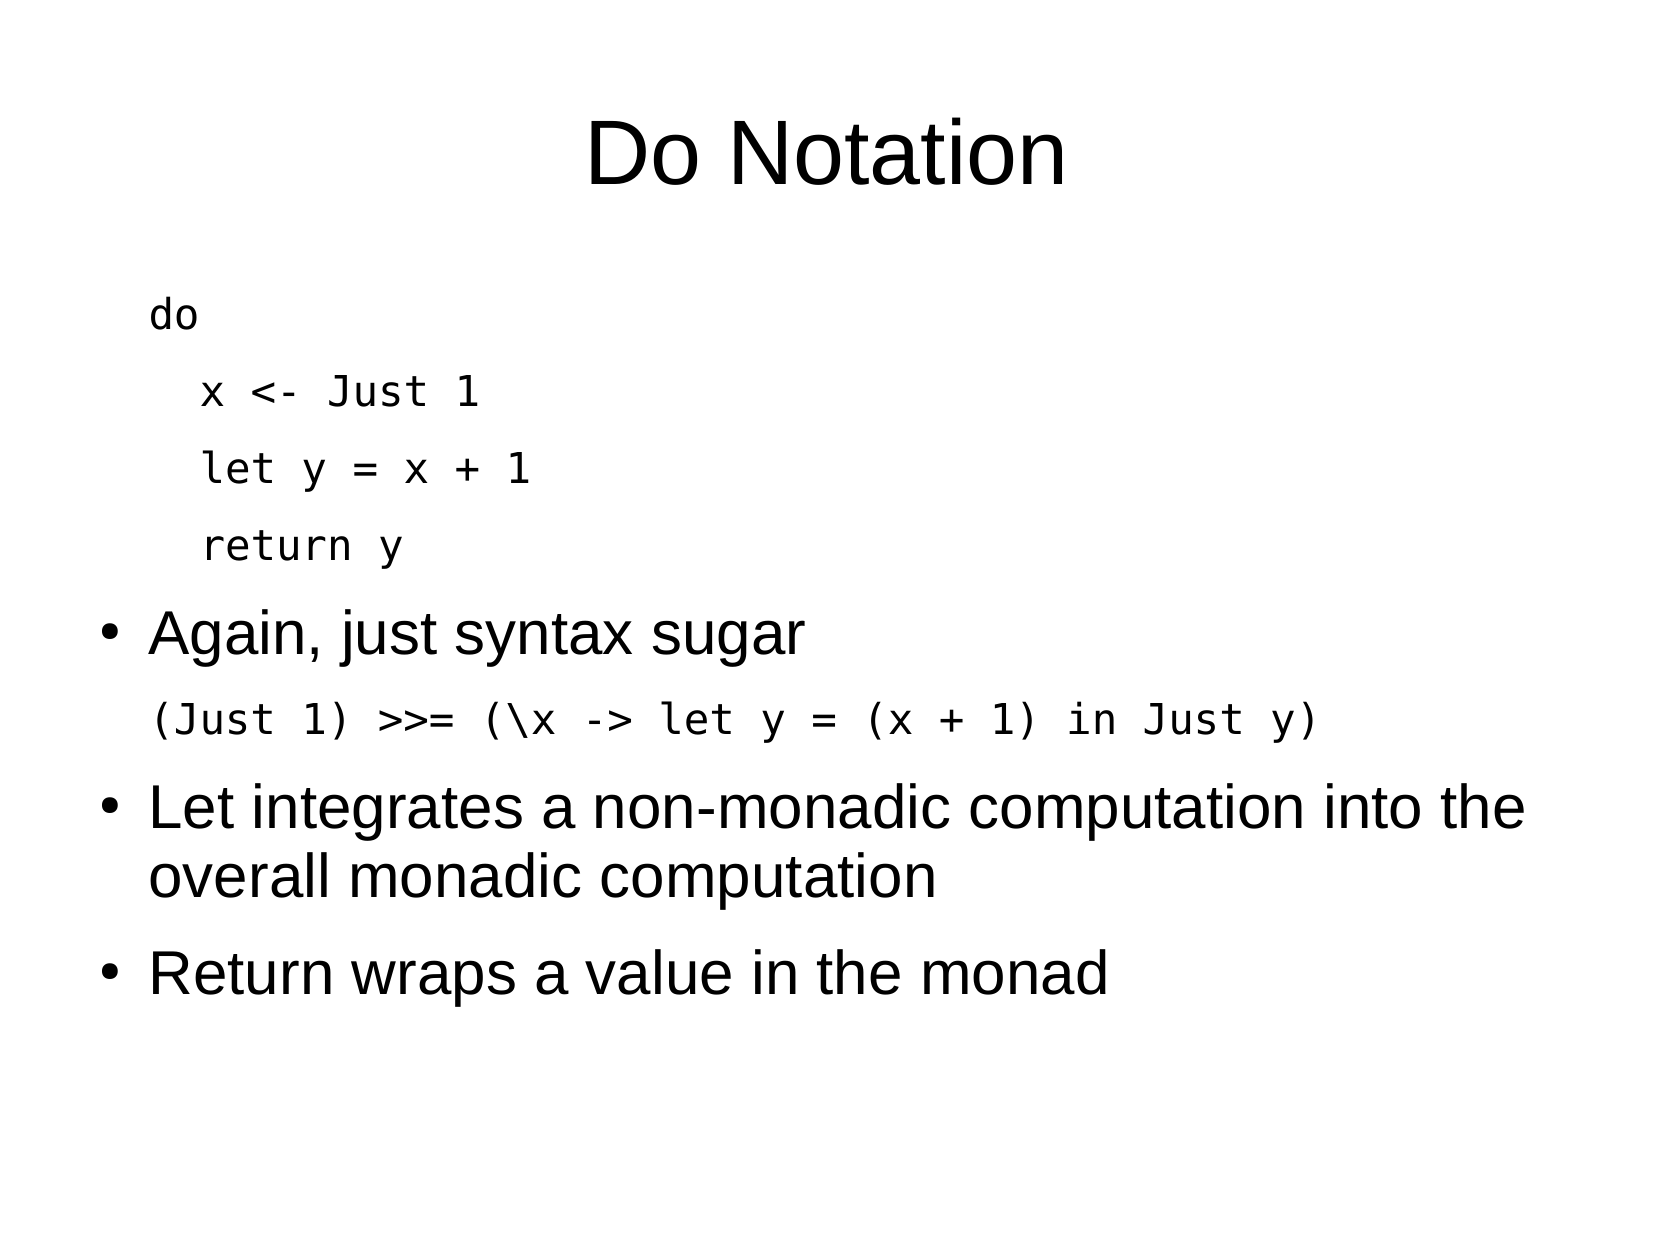

# Do Notation
do
 x <- Just 1
 let y = x + 1
 return y
Again, just syntax sugar
(Just 1) >>= (\x -> let y = (x + 1) in Just y)
Let integrates a non-monadic computation into the overall monadic computation
Return wraps a value in the monad